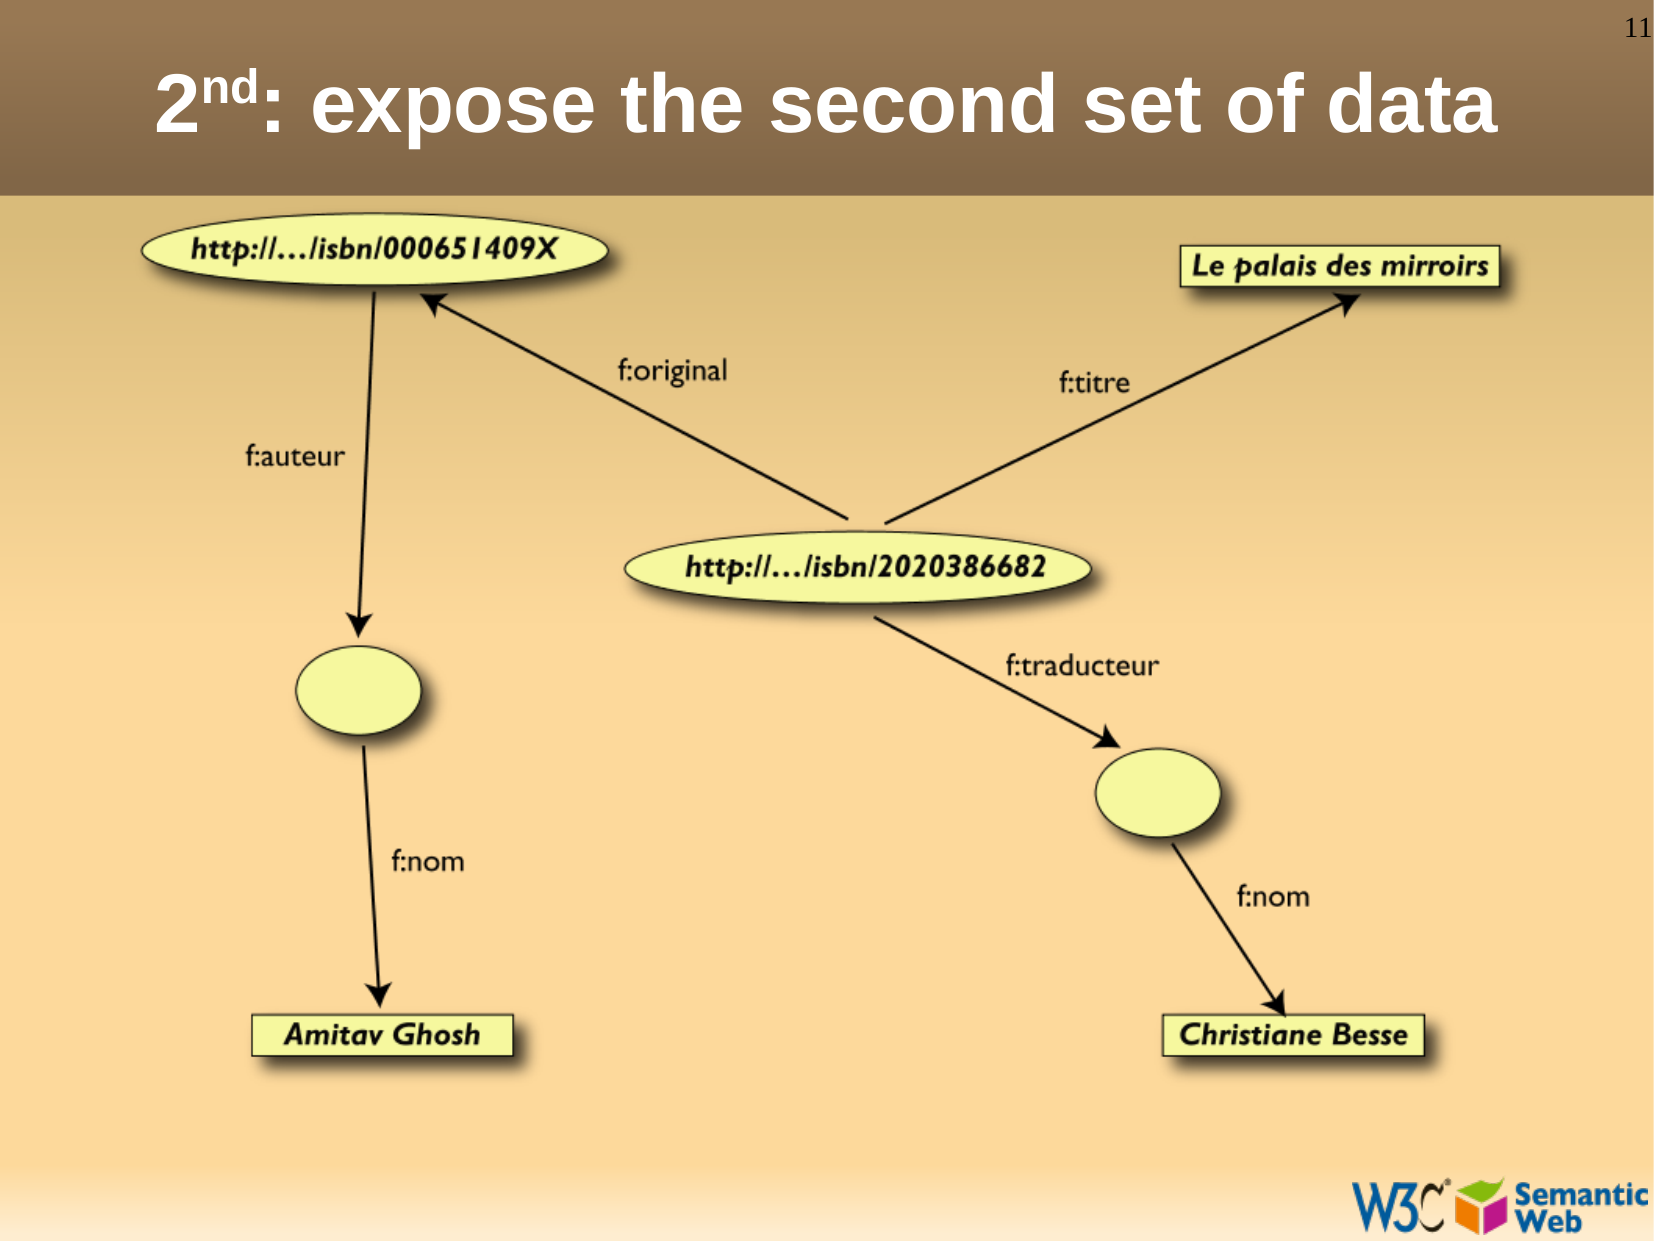

# 2nd: expose the second set of data
11